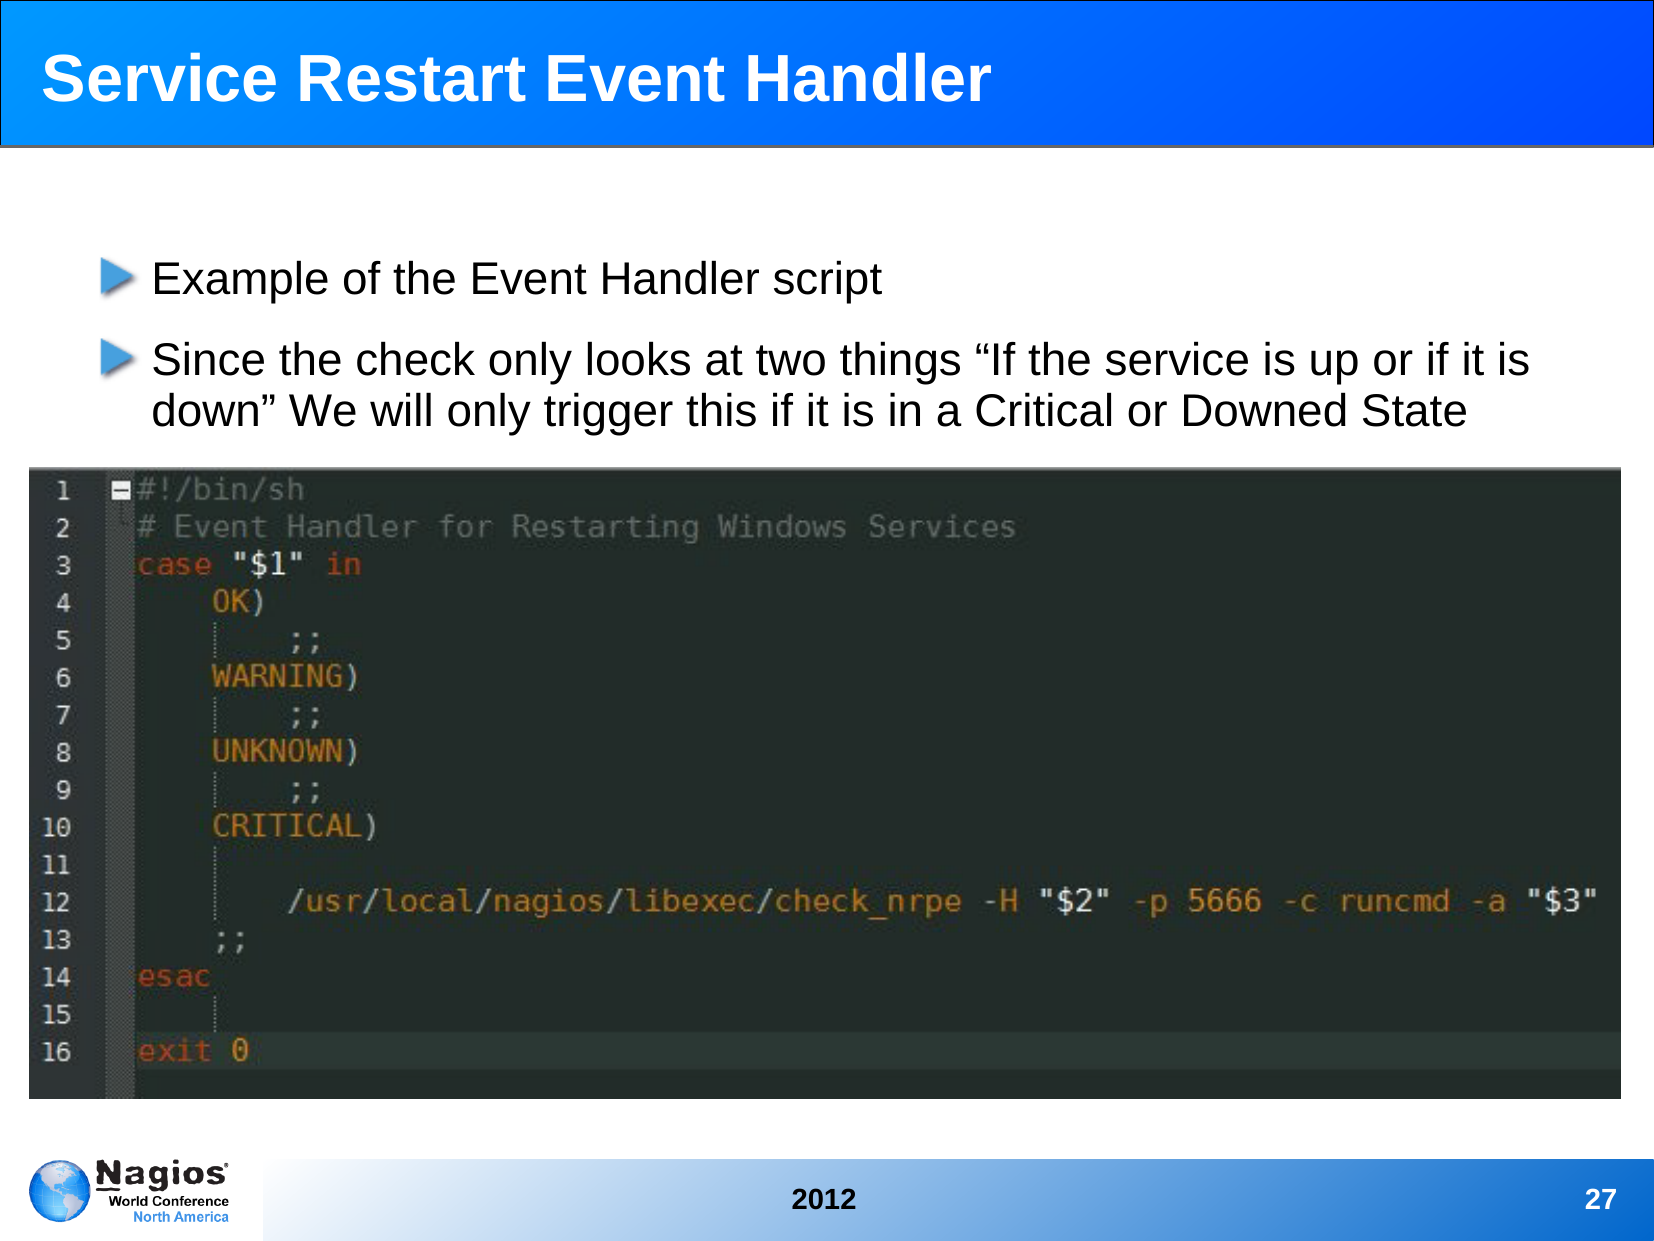

# Service Restart Event Handler
Example of the Event Handler script
Since the check only looks at two things “If the service is up or if it is down” We will only trigger this if it is in a Critical or Downed State
2011
27